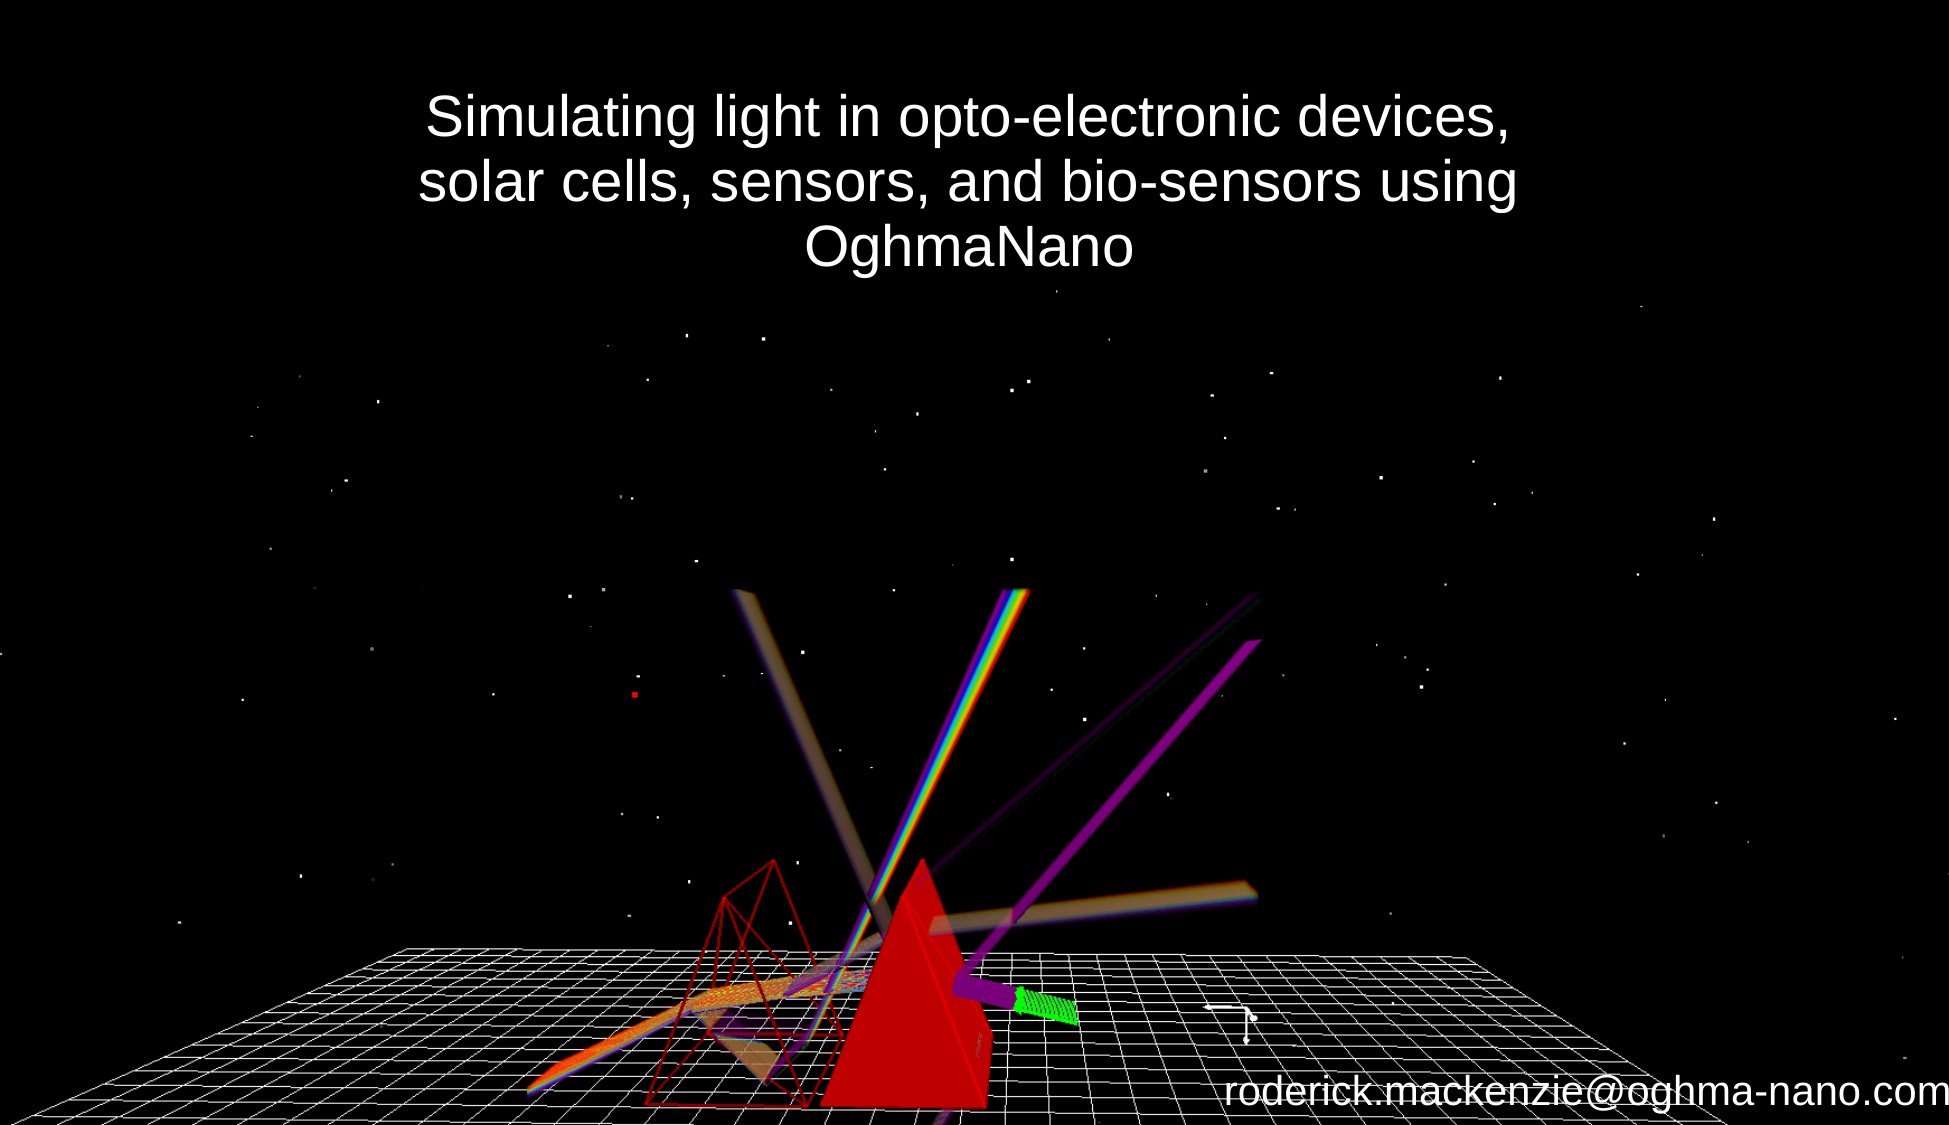

# Simulating light in opto-electronic devices, solar cells, sensors, and bio-sensors using OghmaNano
roderick.mackenzie@oghma-nano.com